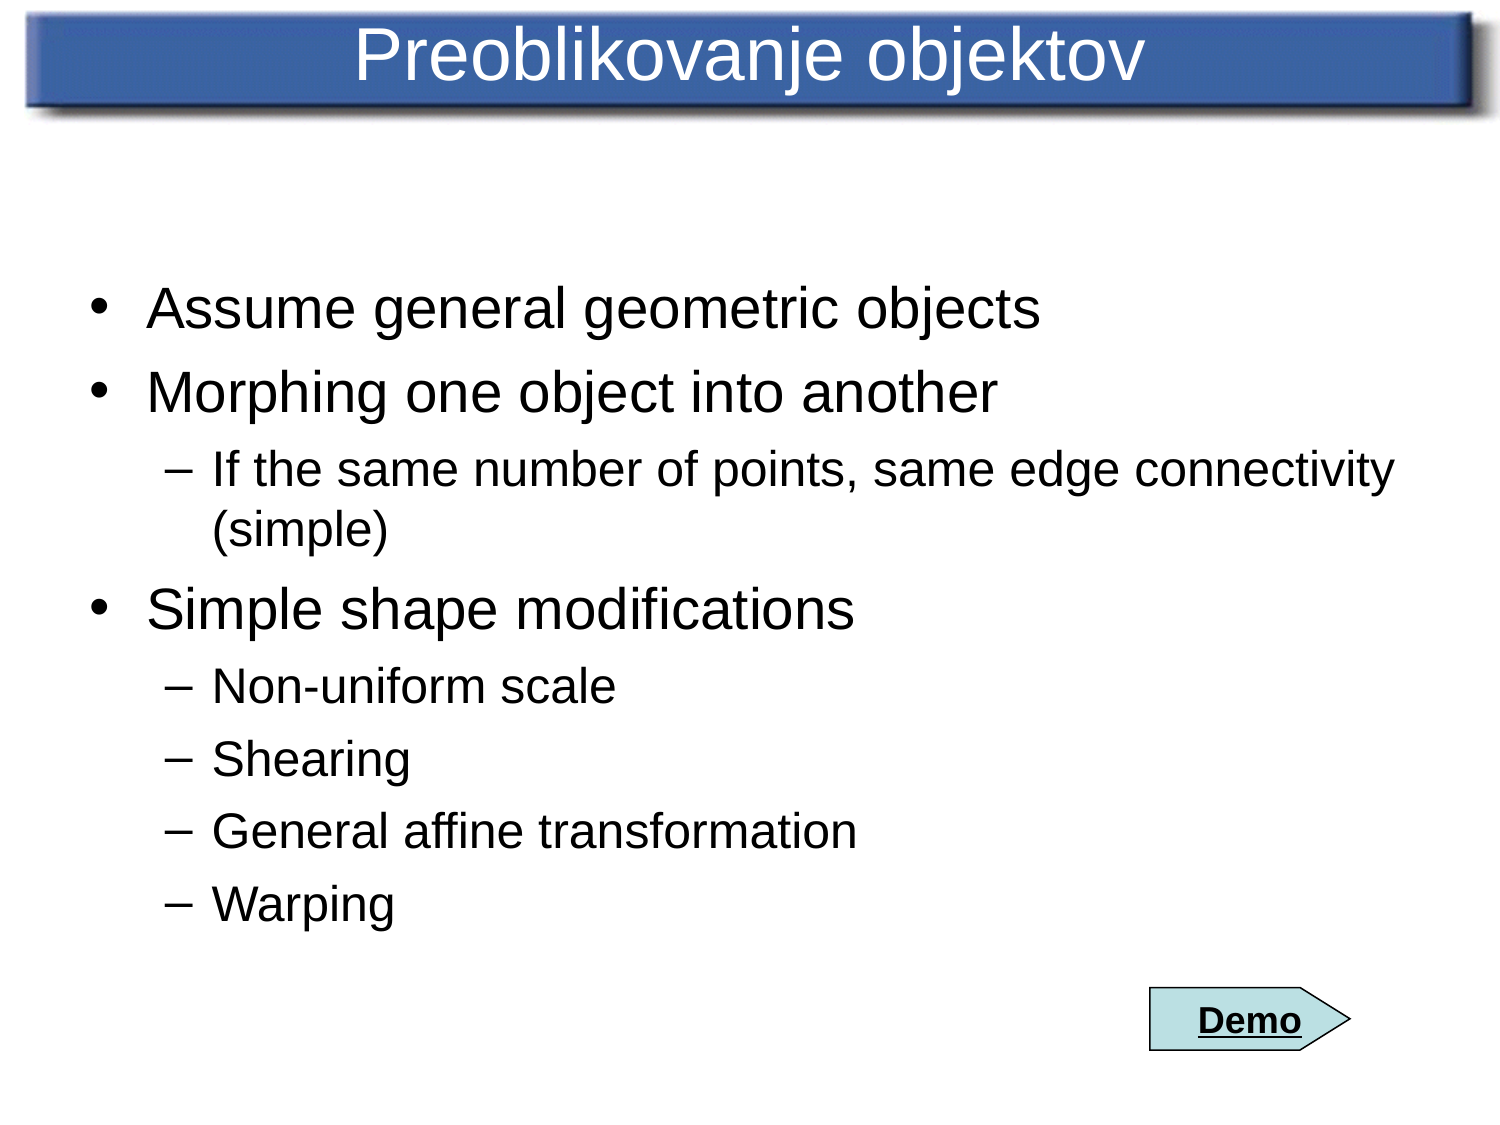

# Preoblikovanje objektov
Assume general geometric objects
Morphing one object into another
If the same number of points, same edge connectivity (simple)
Simple shape modifications
Non-uniform scale
Shearing
General affine transformation
Warping
Demo